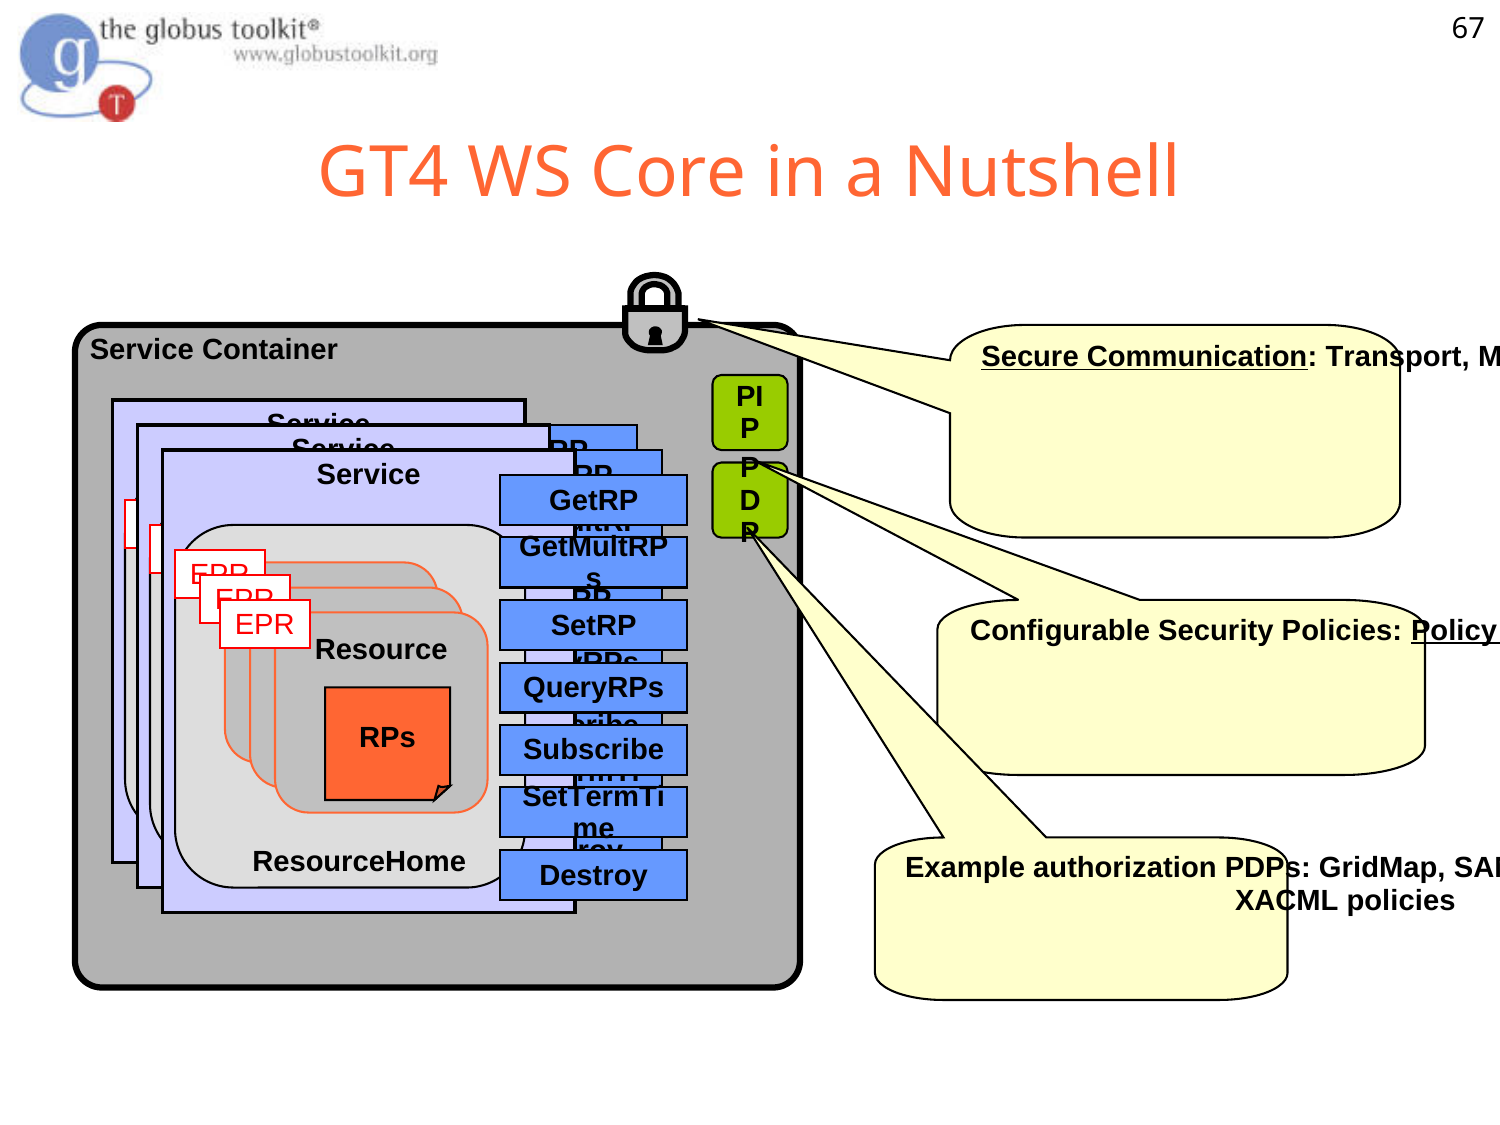

67
# GT4 WS Core in a Nutshell
Service Container
Secure Communication: Transport, Message, Conversation (Transport demonstrates best performance)
PIP
Service
GetRP
GetMultRPs
EPR
EPR
EPR
SetRP
Resource
RPs
QueryRPs
Subscribe
SetTermTime
ResourceHome
Destroy
Service
GetRP
GetMultRPs
EPR
EPR
EPR
SetRP
Resource
RPs
QueryRPs
Subscribe
SetTermTime
ResourceHome
Destroy
Service
GetRP
GetMultRPs
EPR
EPR
EPR
SetRP
Resource
RPs
QueryRPs
Subscribe
SetTermTime
ResourceHome
Destroy
PDP
Configurable Security Policies: Policy Information Points (PIPs), Policy Decision Points (PDP) -- chained
Example authorization PDPs: GridMap, SAML implementations,
XACML policies